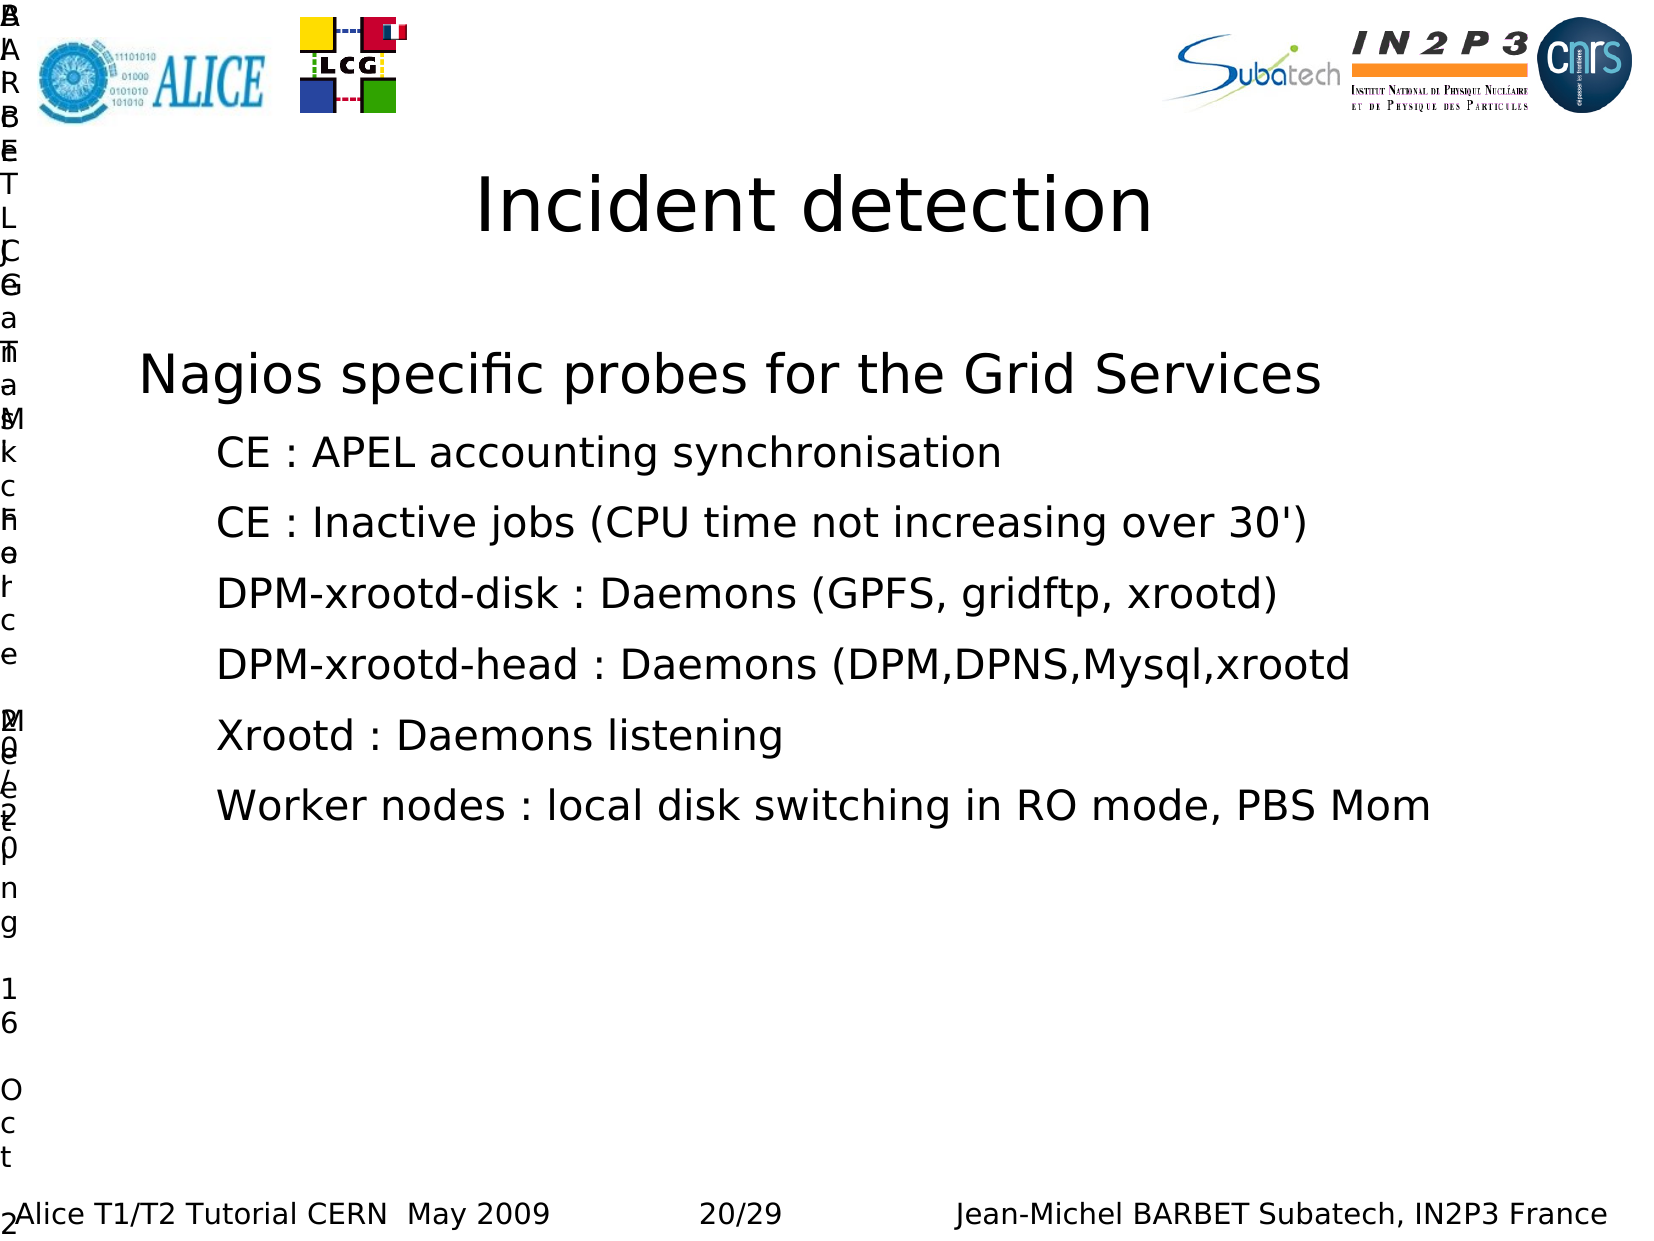

# Incident detection
Nagios specific probes for the Grid Services
CE : APEL accounting synchronisation
CE : Inactive jobs (CPU time not increasing over 30')
DPM-xrootd-disk : Daemons (GPFS, gridftp, xrootd)
DPM-xrootd-head : Daemons (DPM,DPNS,Mysql,xrootd
Xrootd : Daemons listening
Worker nodes : local disk switching in RO mode, PBS Mom